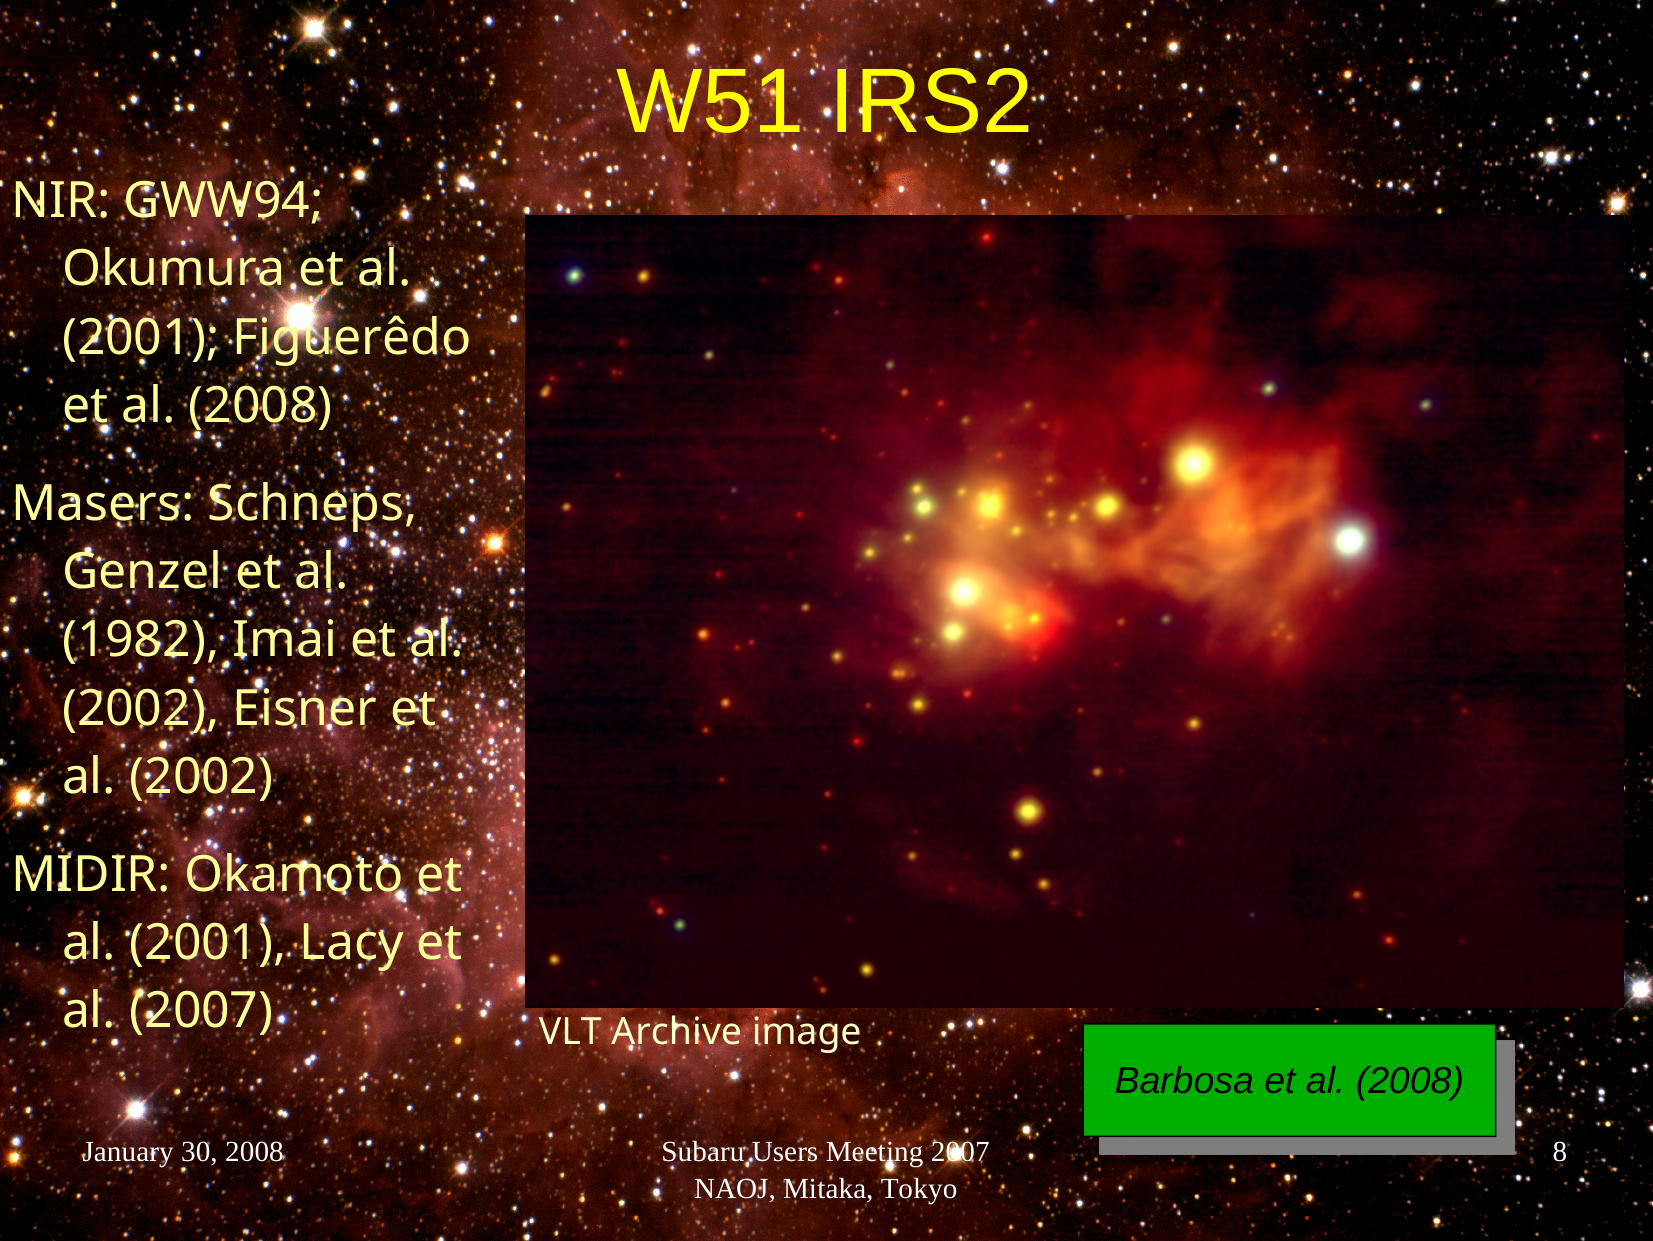

# W51 IRS2
NIR: GWW94; Okumura et al. (2001); Figuerêdo et al. (2008)
Masers: Schneps, Genzel et al. (1982), Imai et al. (2002), Eisner et al. (2002)
MIDIR: Okamoto et al. (2001), Lacy et al. (2007)
VLT Archive image
Barbosa et al. (2008)‏
8